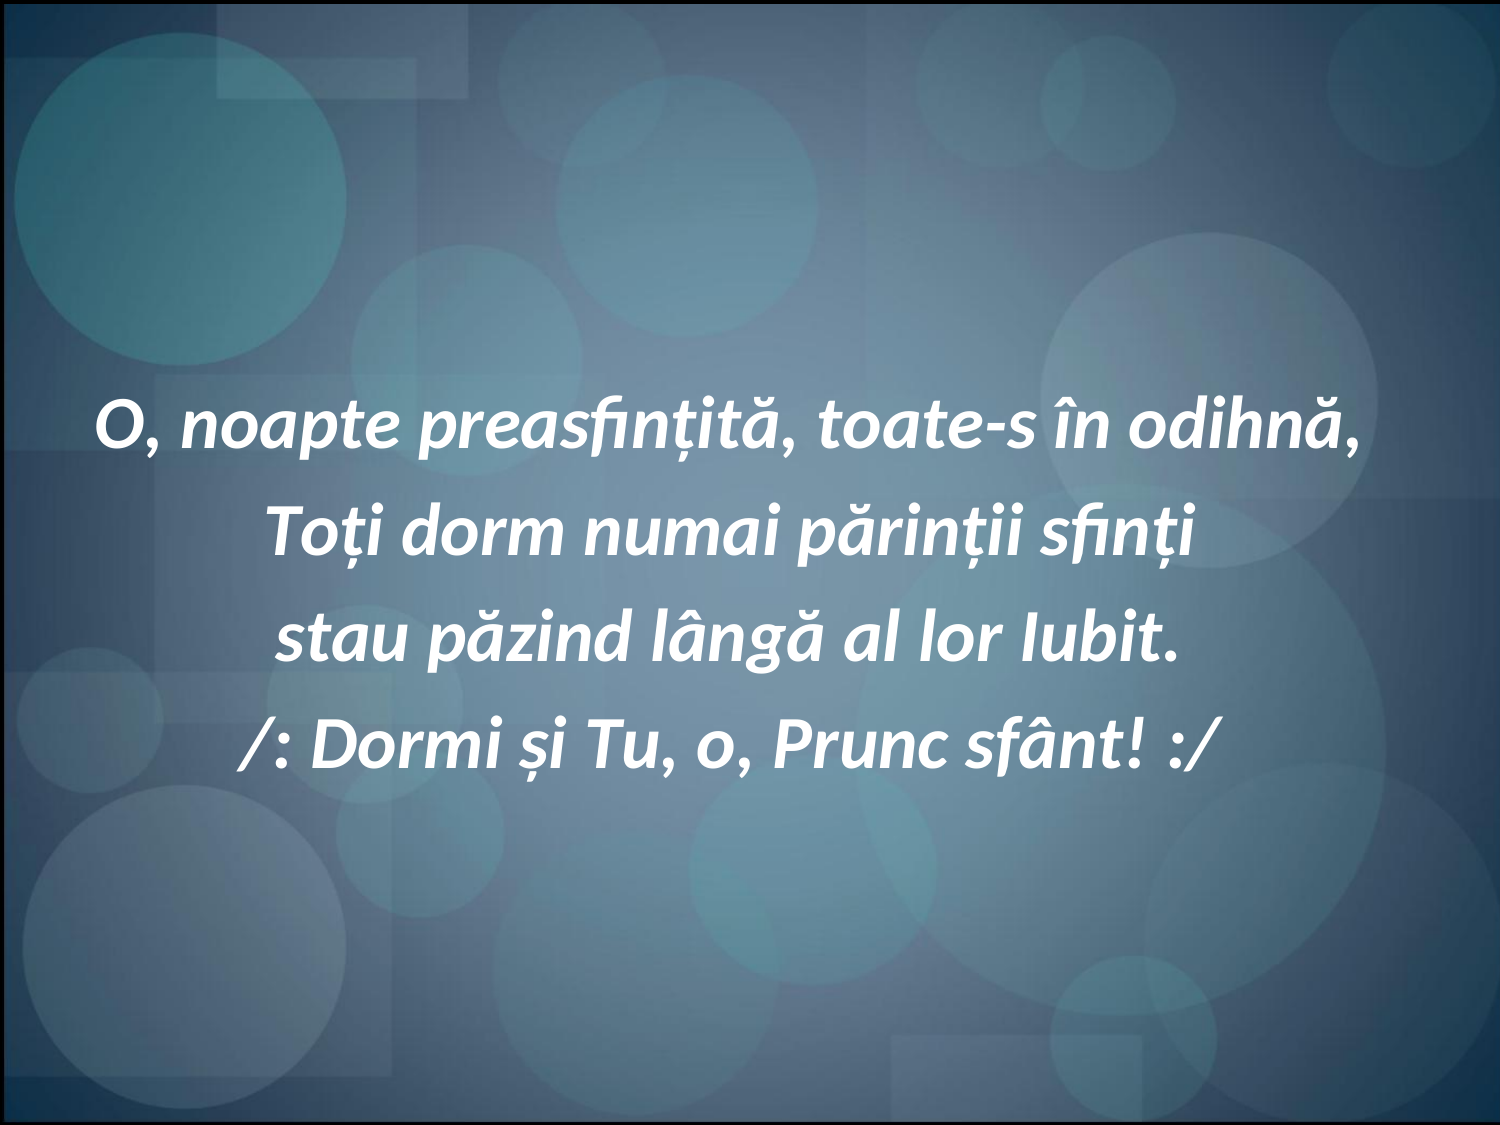

O, noapte preasfinţită, toate-s în odihnă,
Toţi dorm numai părinţii sfinţi
stau păzind lângă al lor Iubit.
/: Dormi şi Tu, o, Prunc sfânt! :/